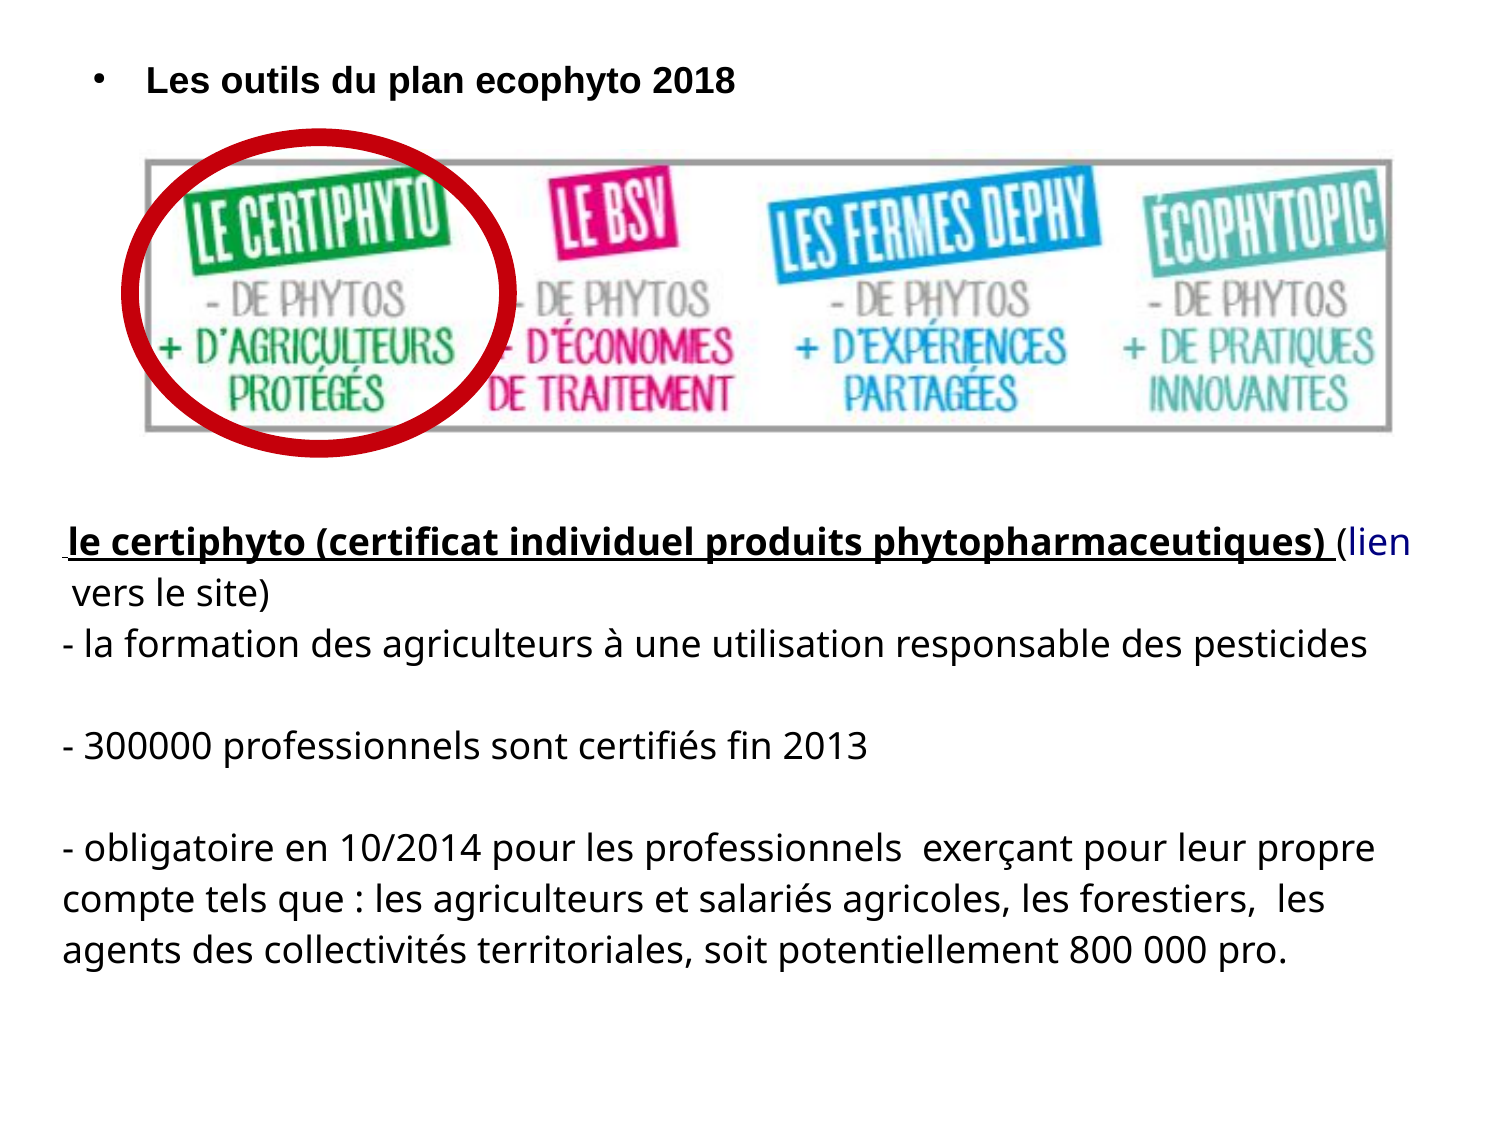

# Les outils du plan ecophyto 2018
 le certiphyto (certificat individuel produits phytopharmaceutiques) (lien vers le site)
- la formation des agriculteurs à une utilisation responsable des pesticides
- 300000 professionnels sont certifiés fin 2013
- obligatoire en 10/2014 pour les professionnels exerçant pour leur propre compte tels que : les agriculteurs et salariés agricoles, les forestiers, les agents des collectivités territoriales, soit potentiellement 800 000 pro.